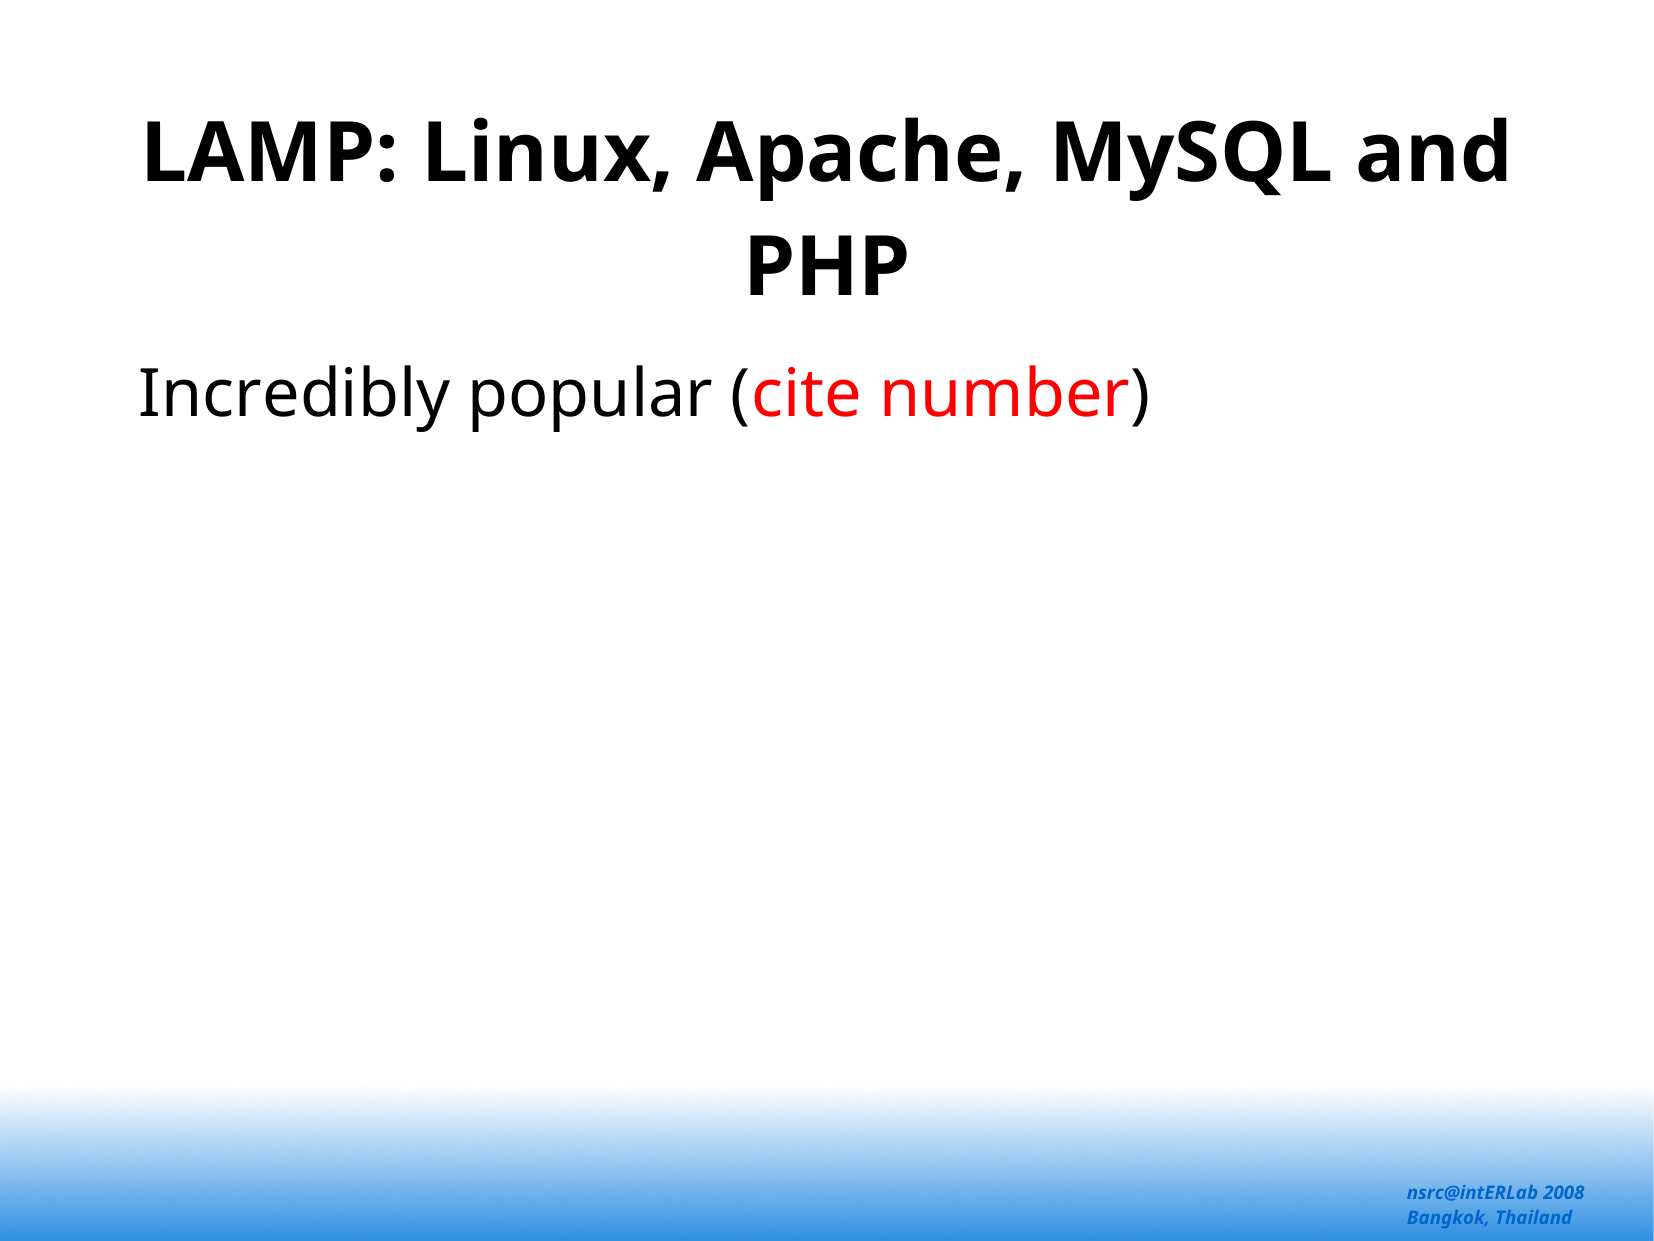

# LAMP: Linux, Apache, MySQL and PHP
Incredibly popular (cite number)